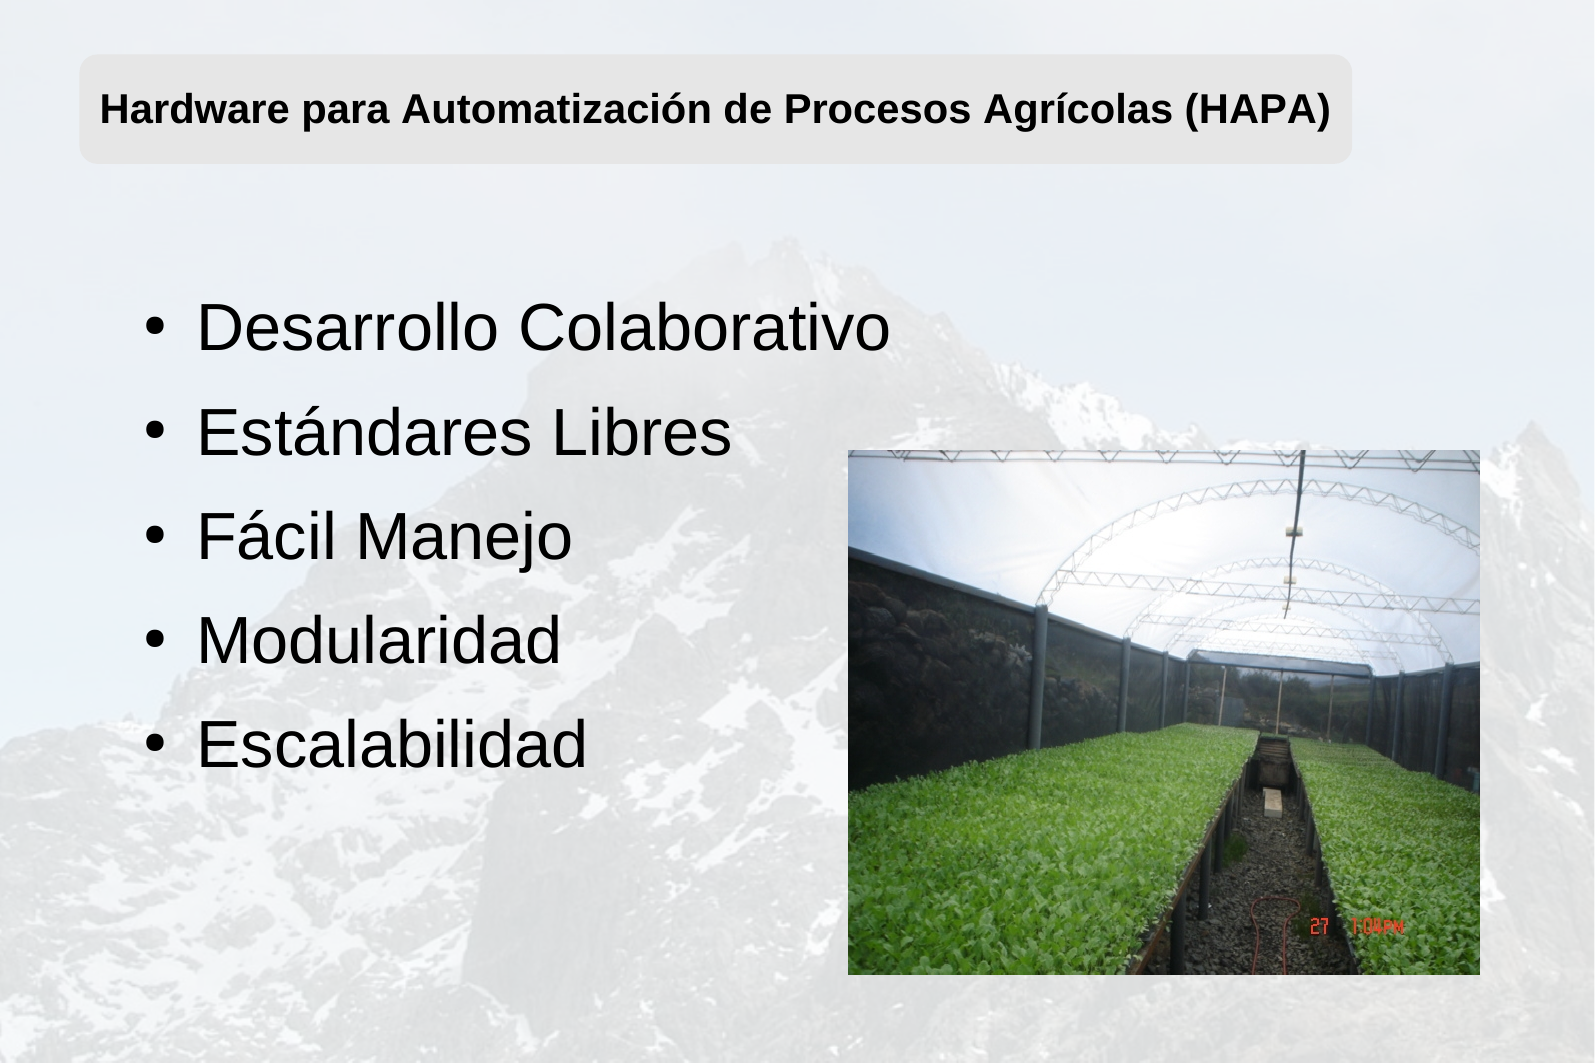

Hardware para Automatización de Procesos Agrícolas (HAPA)
# Desarrollo Colaborativo
Estándares Libres
Fácil Manejo
Modularidad
Escalabilidad